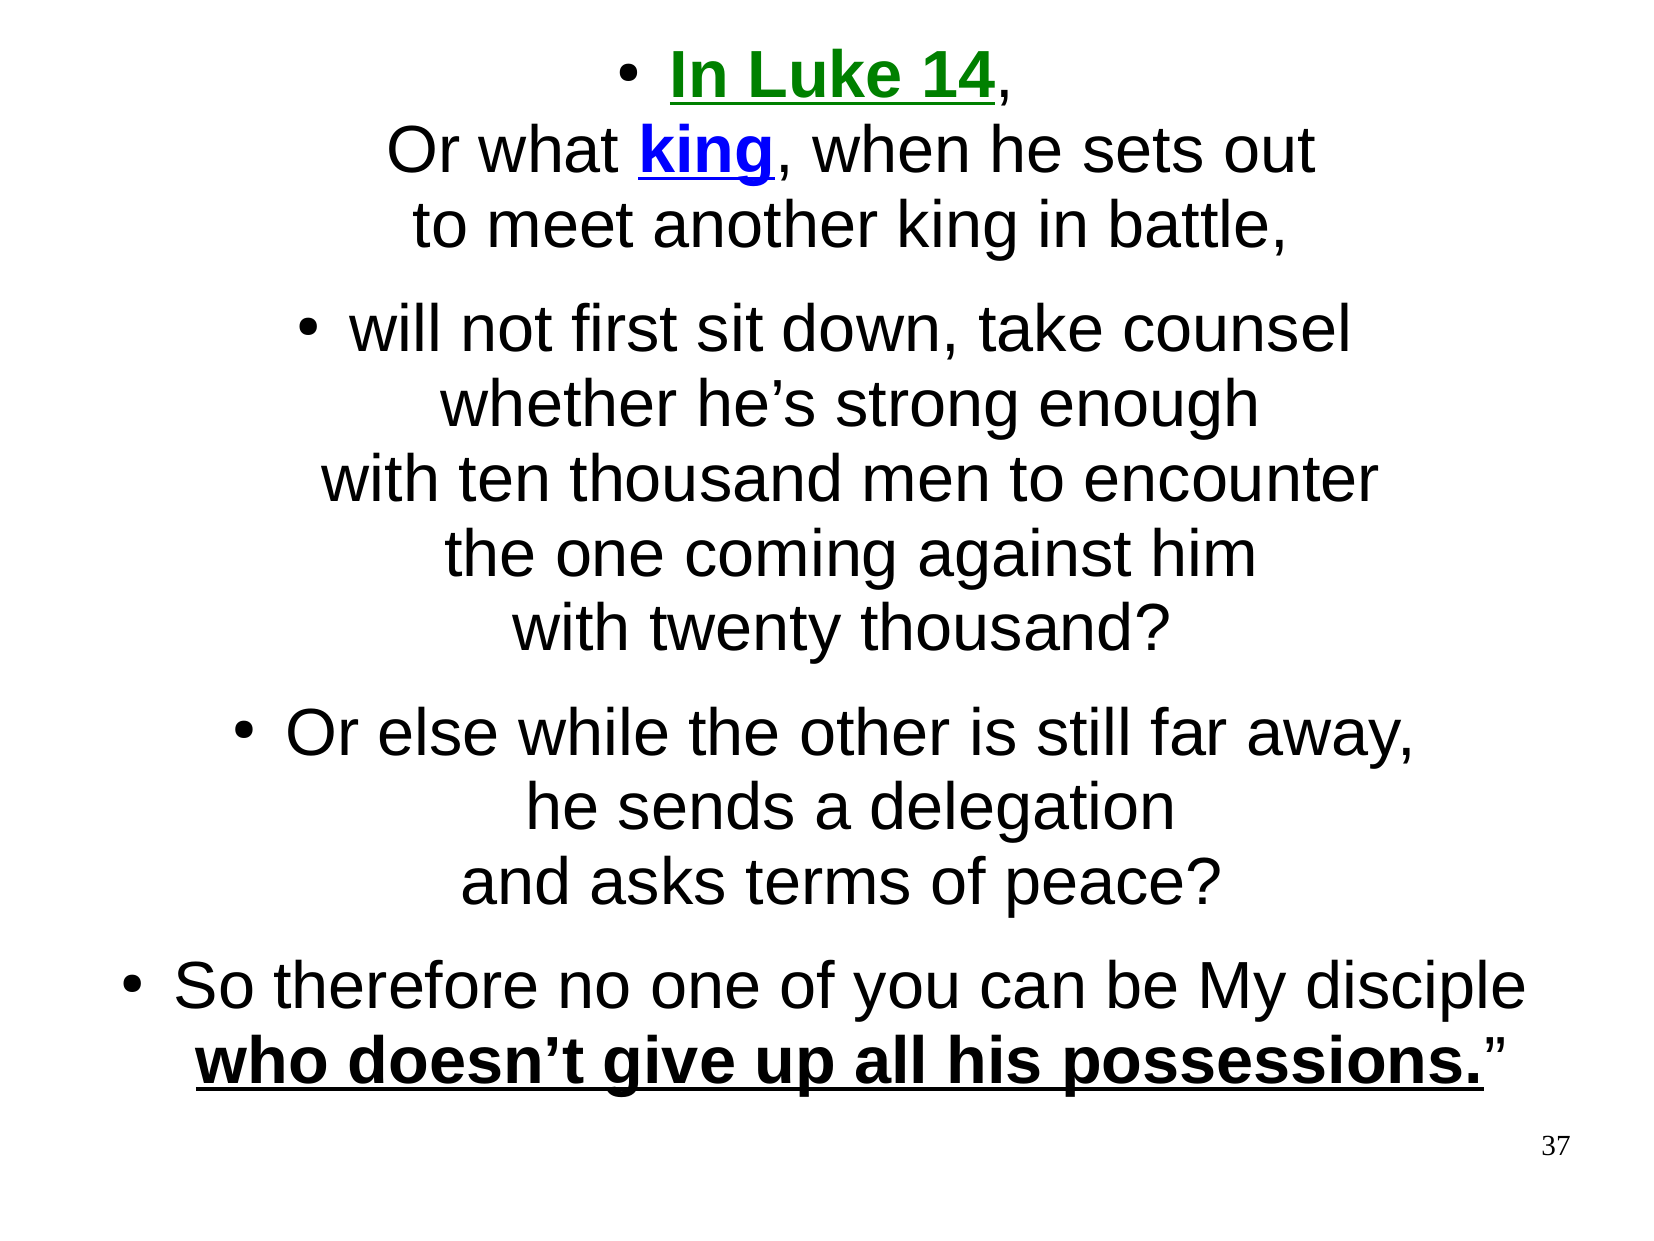

# In Luke 14, Or what king, when he sets out to meet another king in battle,
will not first sit down, take counsel
whether he’s strong enough
with ten thousand men to encounter
the one coming against him
with twenty thousand?
Or else while the other is still far away,
he sends a delegation
and asks terms of peace?
So therefore no one of you can be My disciple
who doesn’t give up all his possessions.”
37